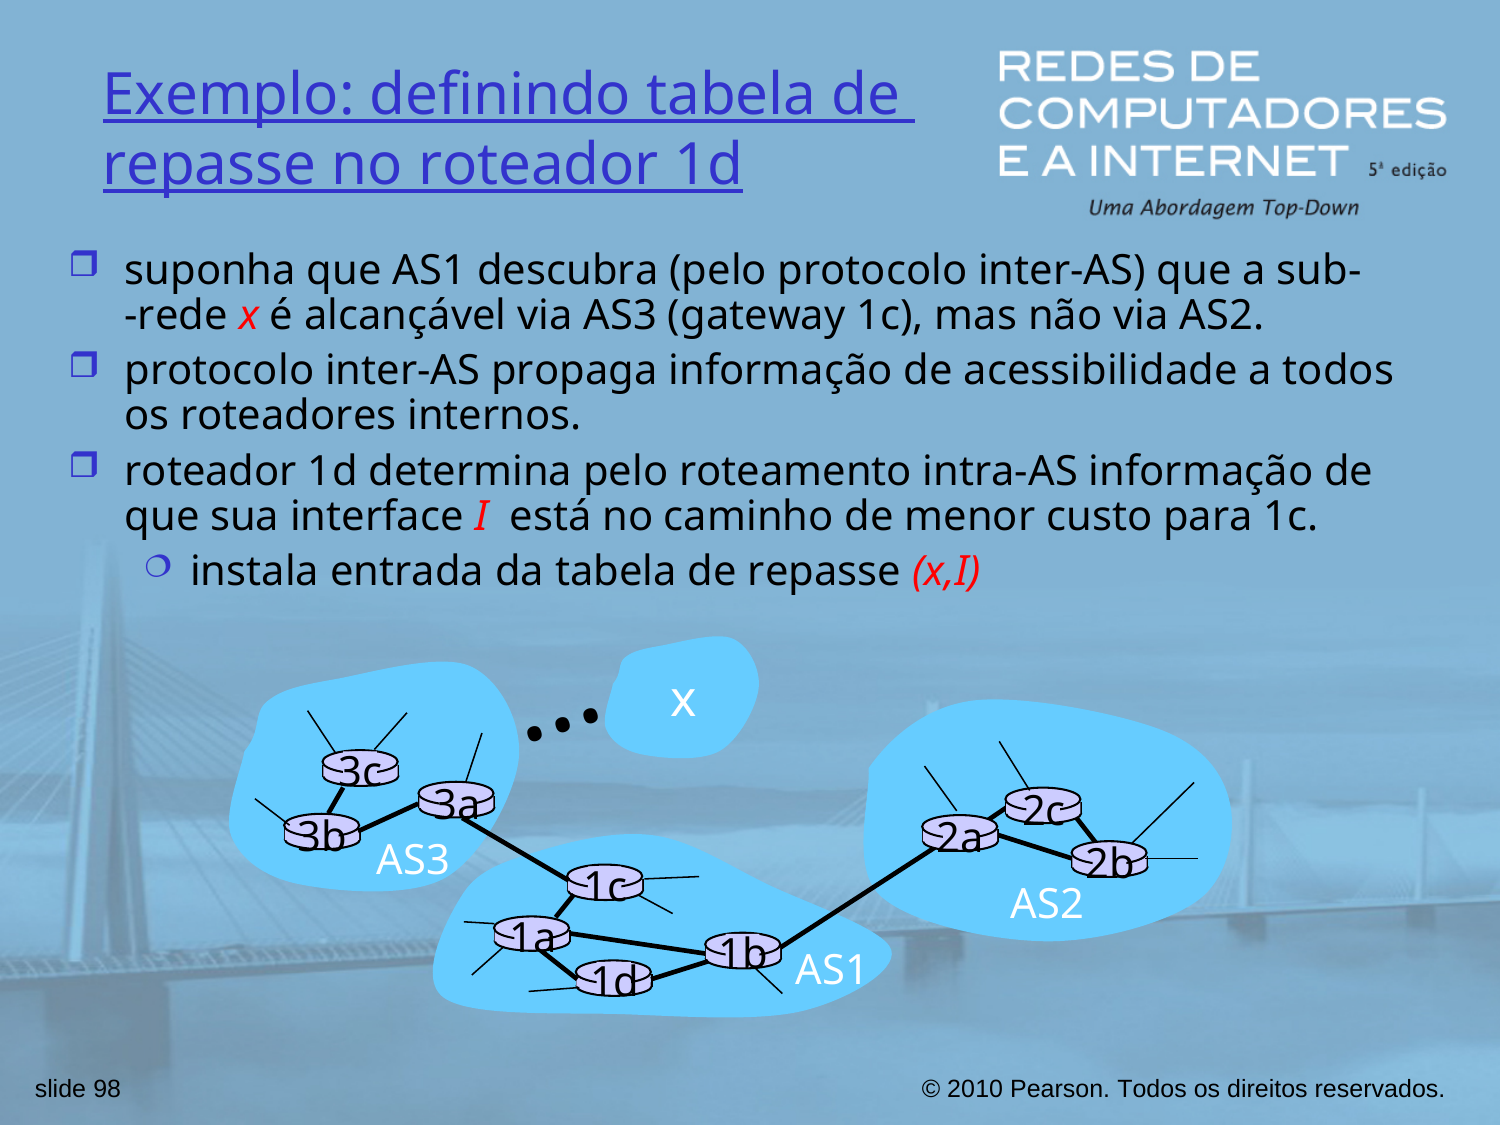

# Exemplo: definindo tabela de repasse no roteador 1d
suponha que AS1 descubra (pelo protocolo inter-AS) que a sub- -rede x é alcançável via AS3 (gateway 1c), mas não via AS2.
protocolo inter-AS propaga informação de acessibilidade a todos os roteadores internos.
roteador 1d determina pelo roteamento intra-AS informação de que sua interface I está no caminho de menor custo para 1c.
instala entrada da tabela de repasse (x,I)
…
x
3c
3a
2c
3b
2a
AS3
2b
1c
AS2
1a
1b
AS1
1d